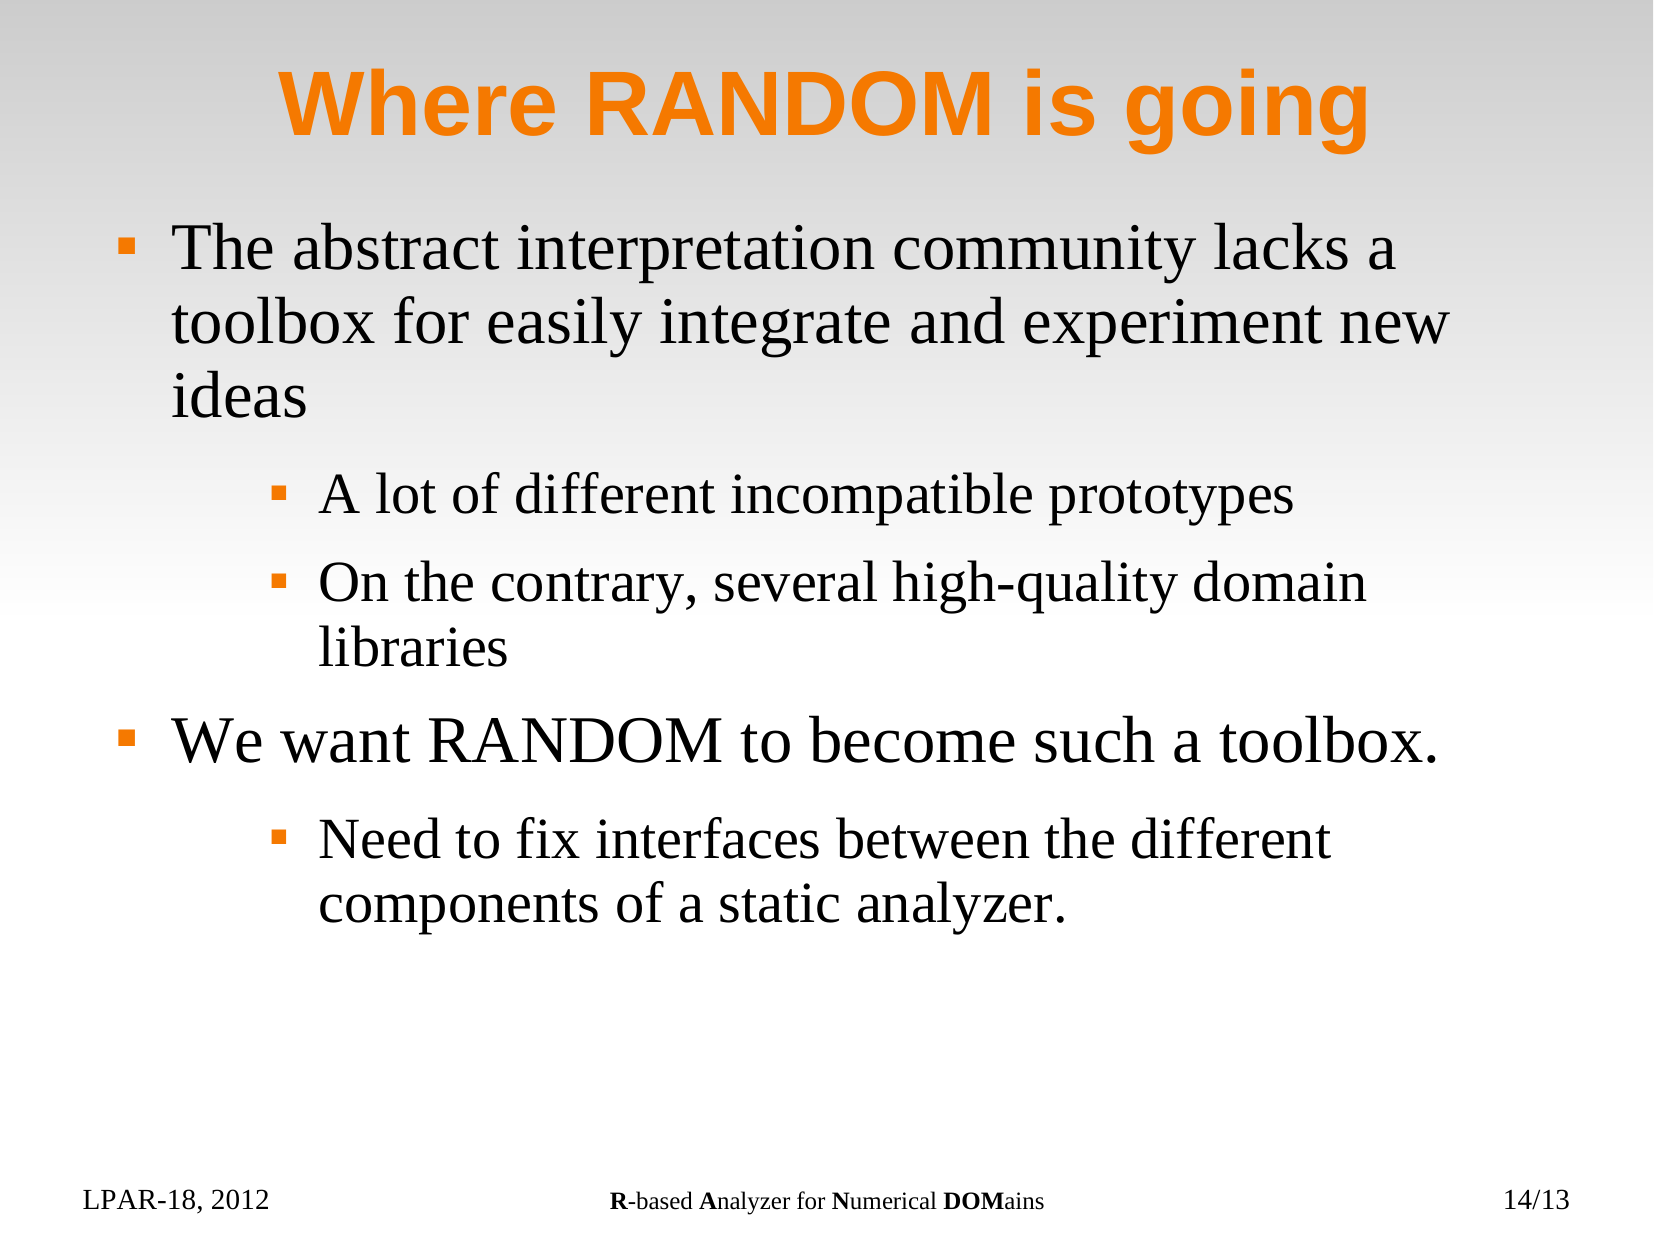

# Where RANDOM is going
The abstract interpretation community lacks a toolbox for easily integrate and experiment new ideas
A lot of different incompatible prototypes
On the contrary, several high-quality domain libraries
We want RANDOM to become such a toolbox.
Need to fix interfaces between the different components of a static analyzer.
LPAR-18, 2012
14